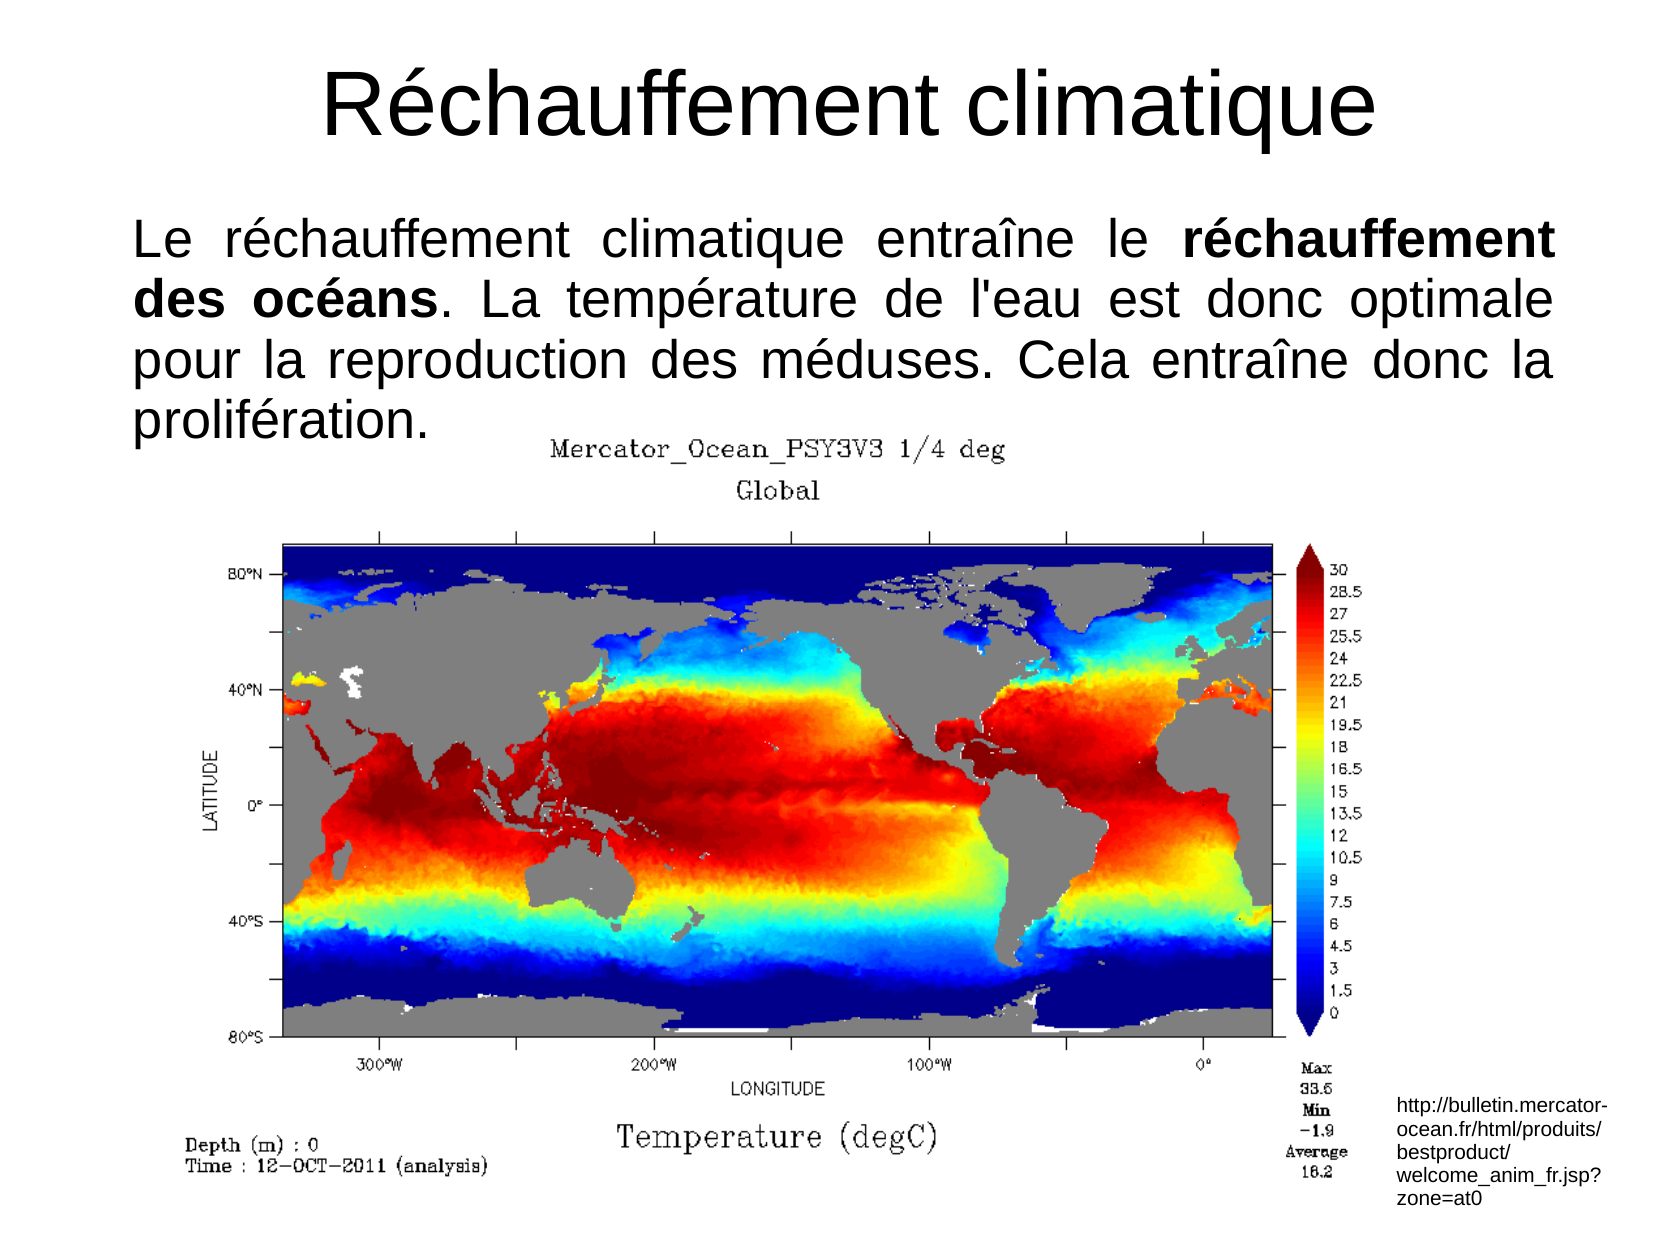

# Réchauffement climatique
Le réchauffement climatique entraîne le réchauffement des océans. La température de l'eau est donc optimale pour la reproduction des méduses. Cela entraîne donc la prolifération.
http://bulletin.mercator-ocean.fr/html/produits/bestproduct/welcome_anim_fr.jsp?zone=at0